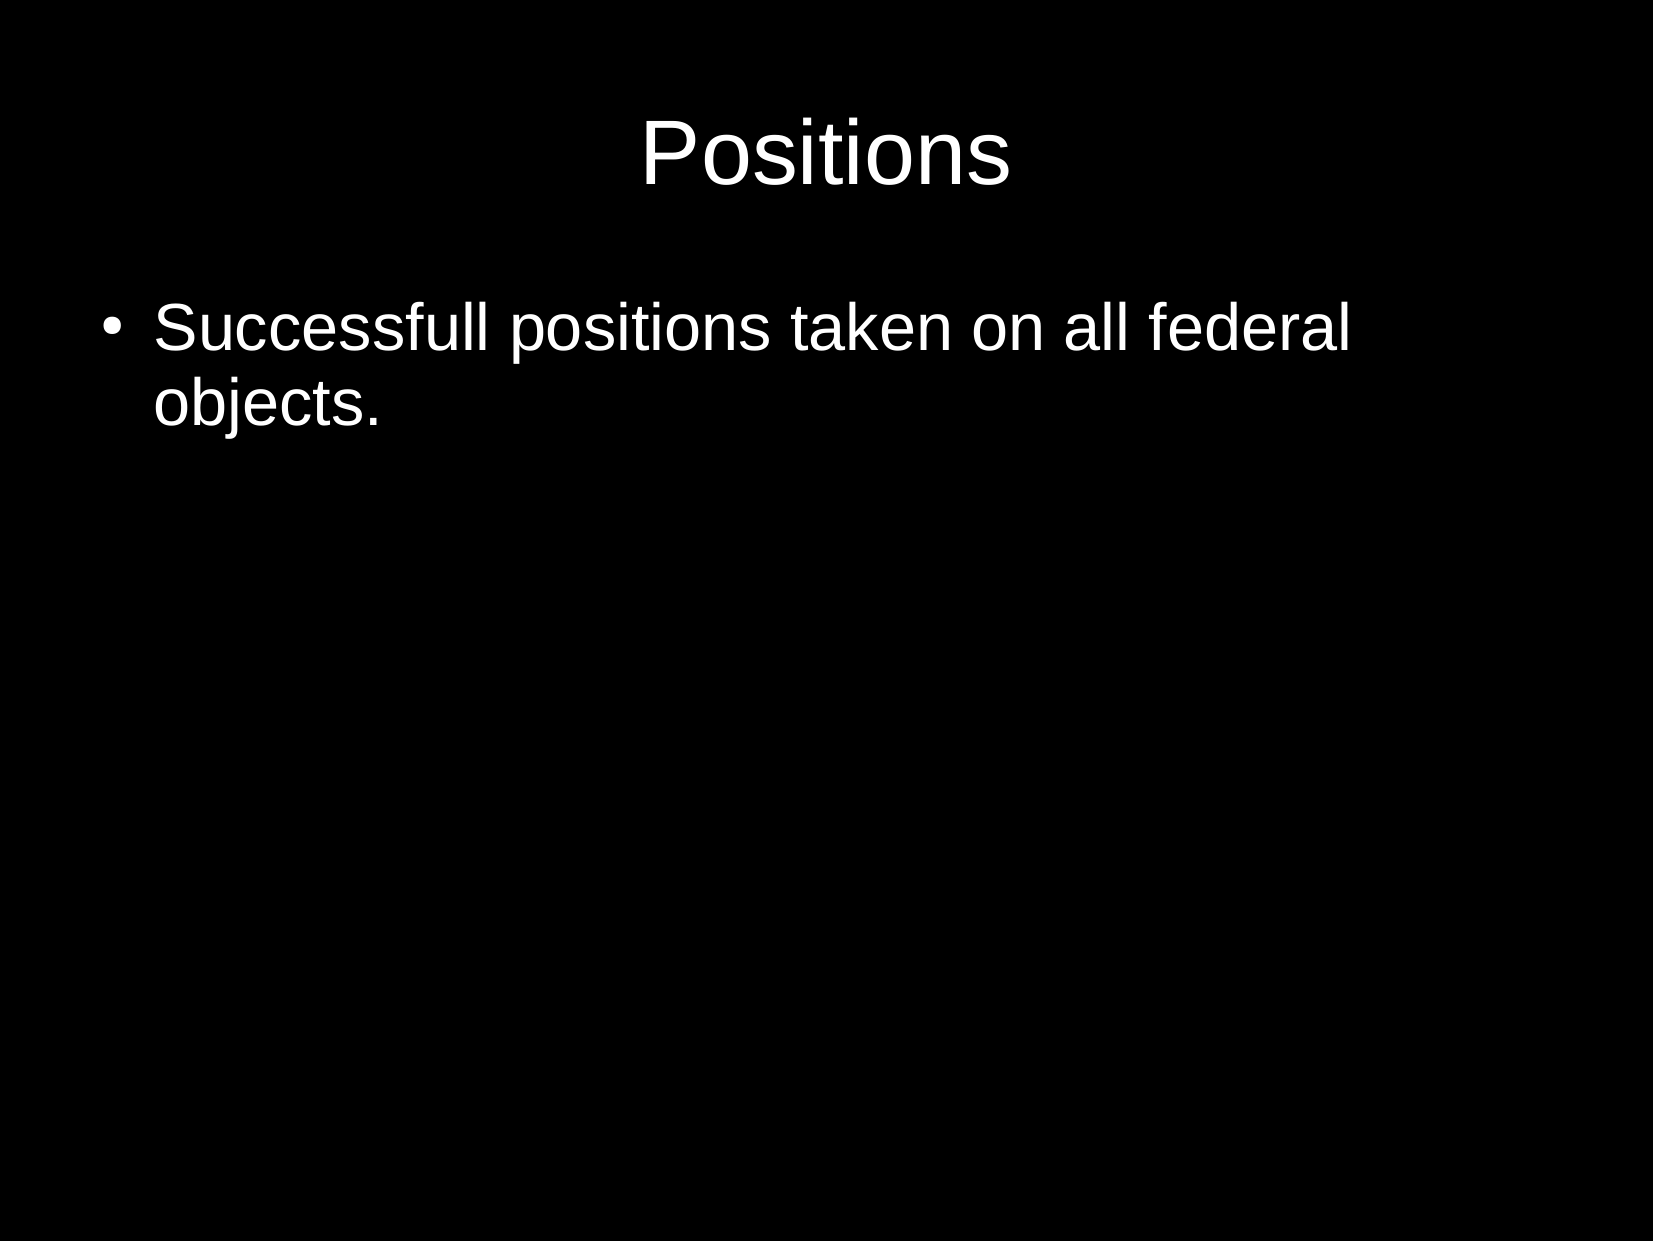

# Positions
Successfull positions taken on all federal objects.